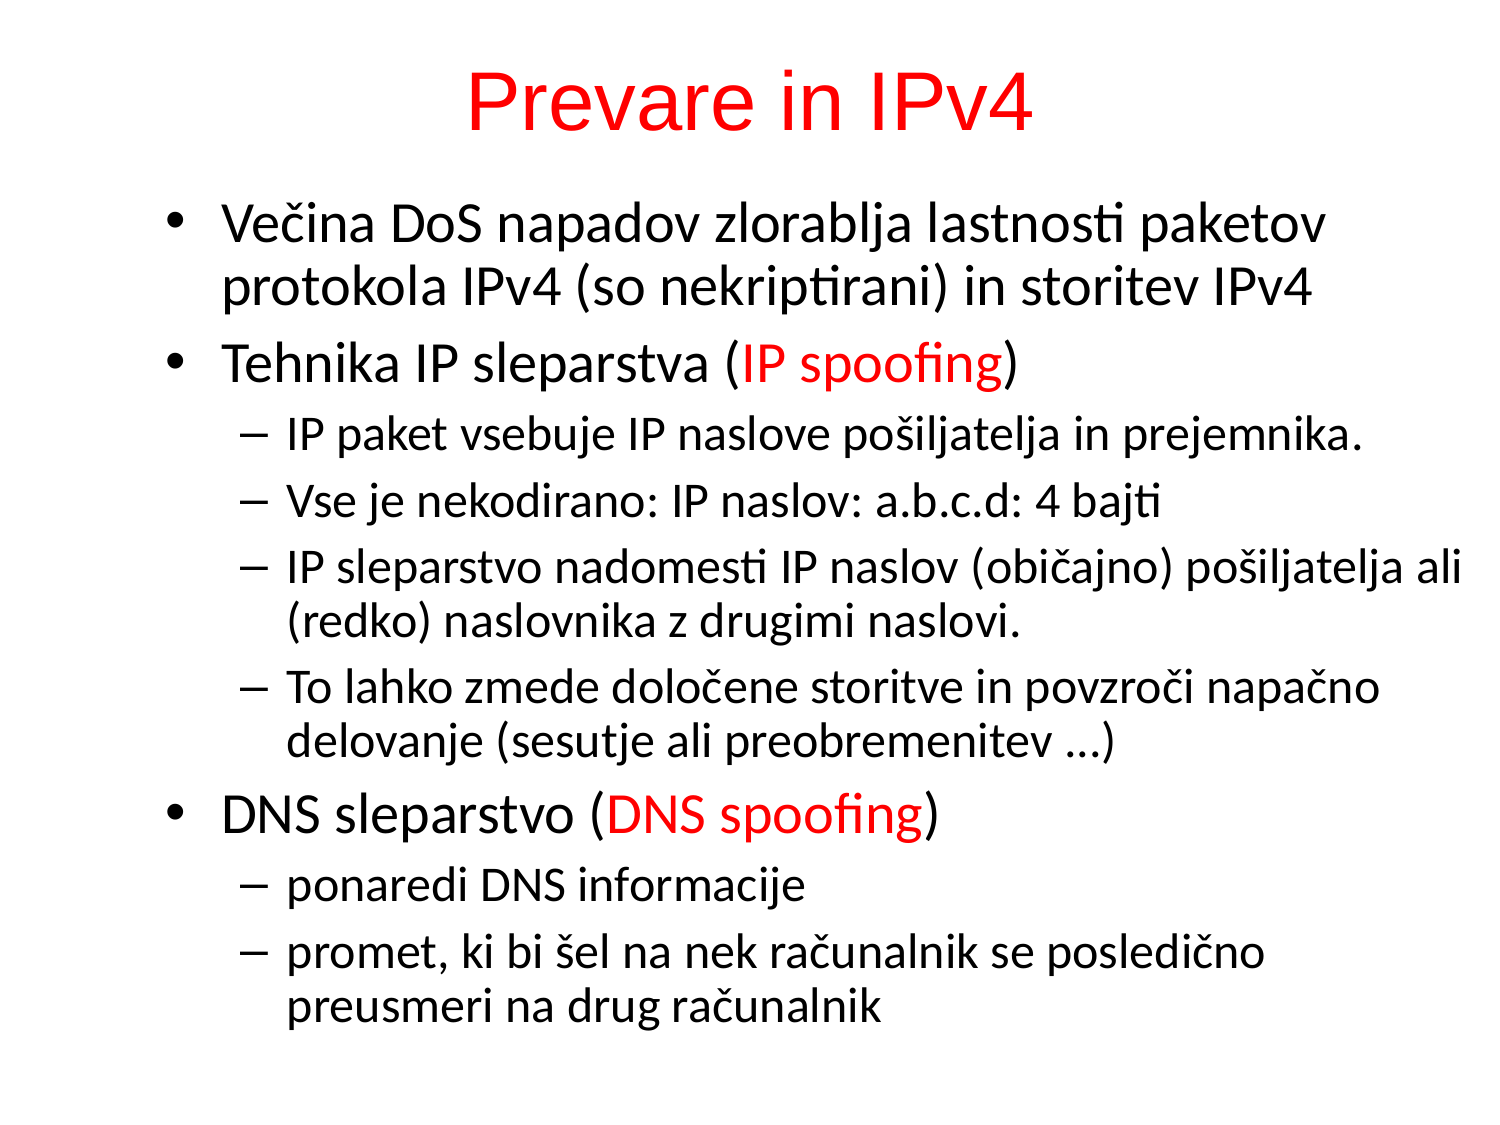

# Prevare in IPv4
Večina DoS napadov zlorablja lastnosti paketov protokola IPv4 (so nekriptirani) in storitev IPv4
Tehnika IP sleparstva (IP spoofing)
IP paket vsebuje IP naslove pošiljatelja in prejemnika.
Vse je nekodirano: IP naslov: a.b.c.d: 4 bajti
IP sleparstvo nadomesti IP naslov (običajno) pošiljatelja ali (redko) naslovnika z drugimi naslovi.
To lahko zmede določene storitve in povzroči napačno delovanje (sesutje ali preobremenitev ...)
DNS sleparstvo (DNS spoofing)
ponaredi DNS informacije
promet, ki bi šel na nek računalnik se posledično preusmeri na drug računalnik